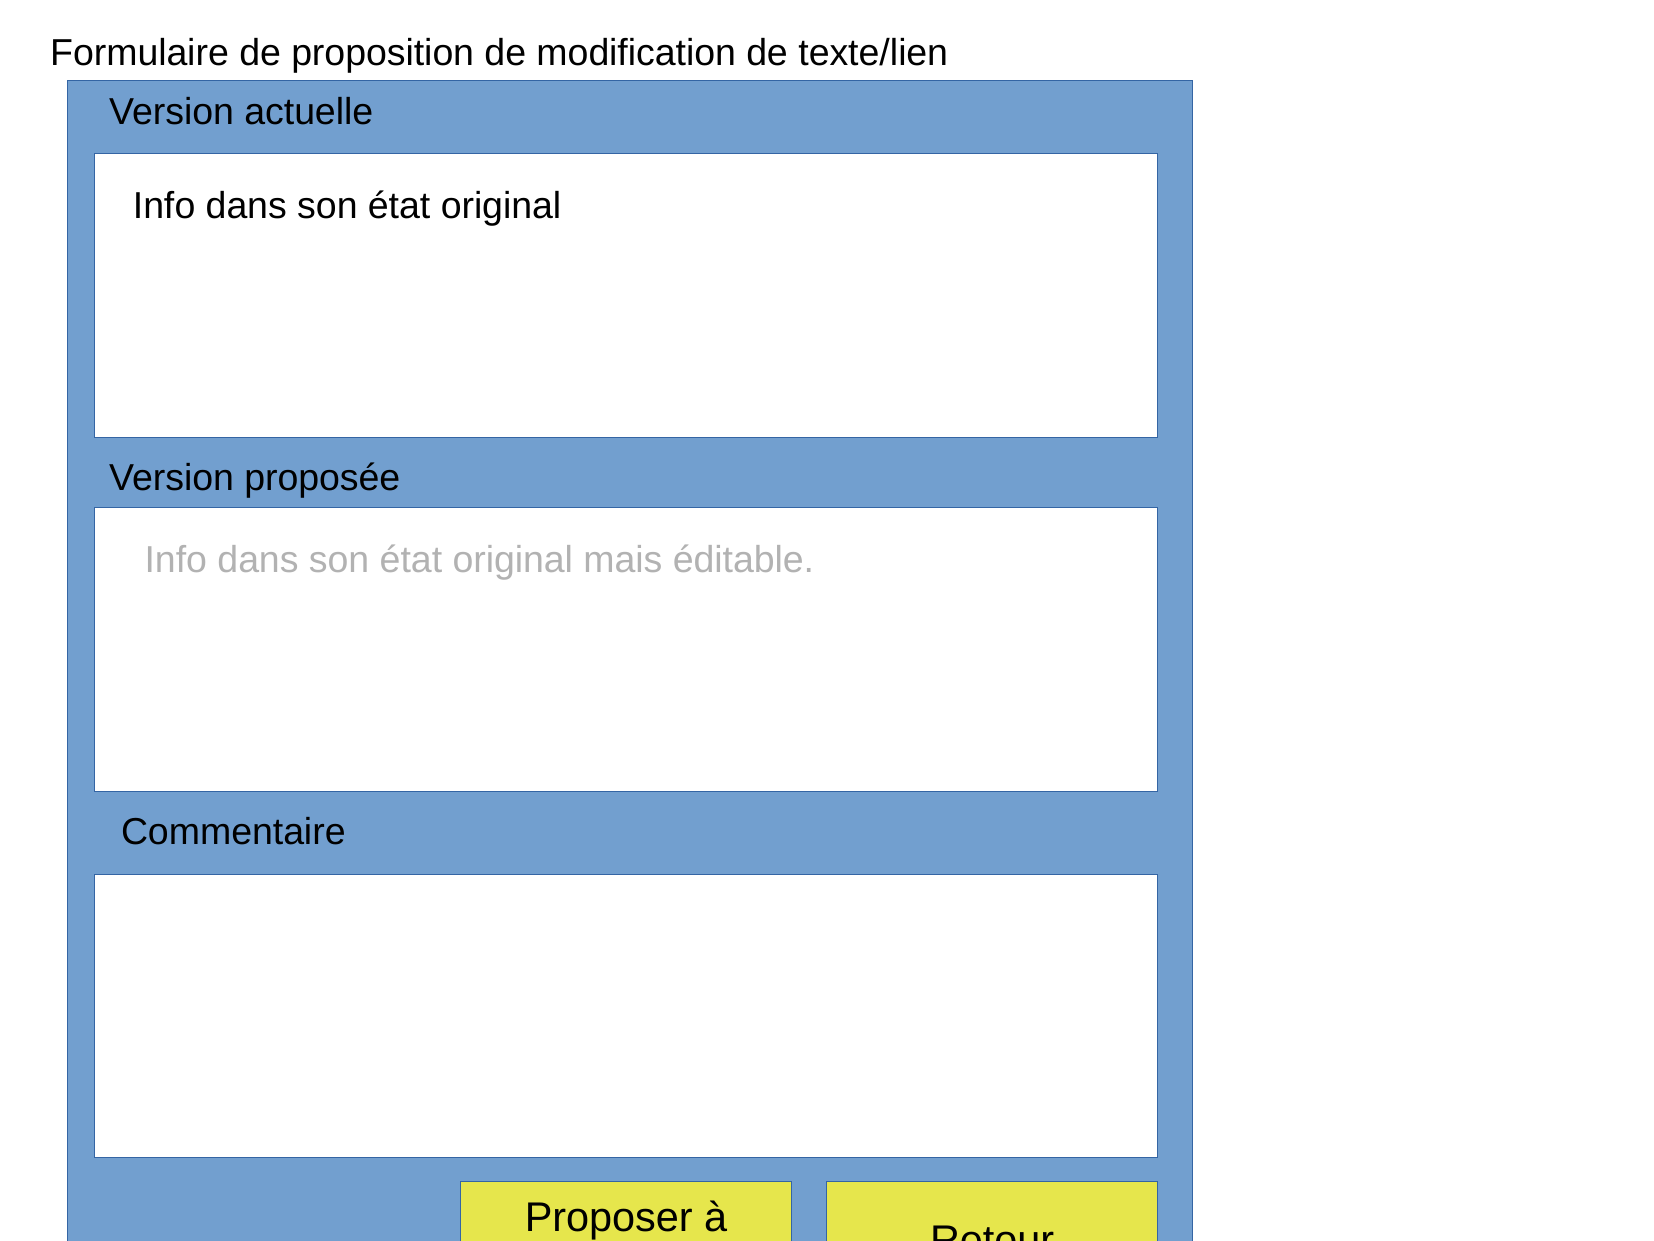

Formulaire de proposition de modification de texte/lien
Version actuelle
Info dans son état original
Version proposée
Info dans son état original mais éditable.
Commentaire
Proposer à
la modération
Retour